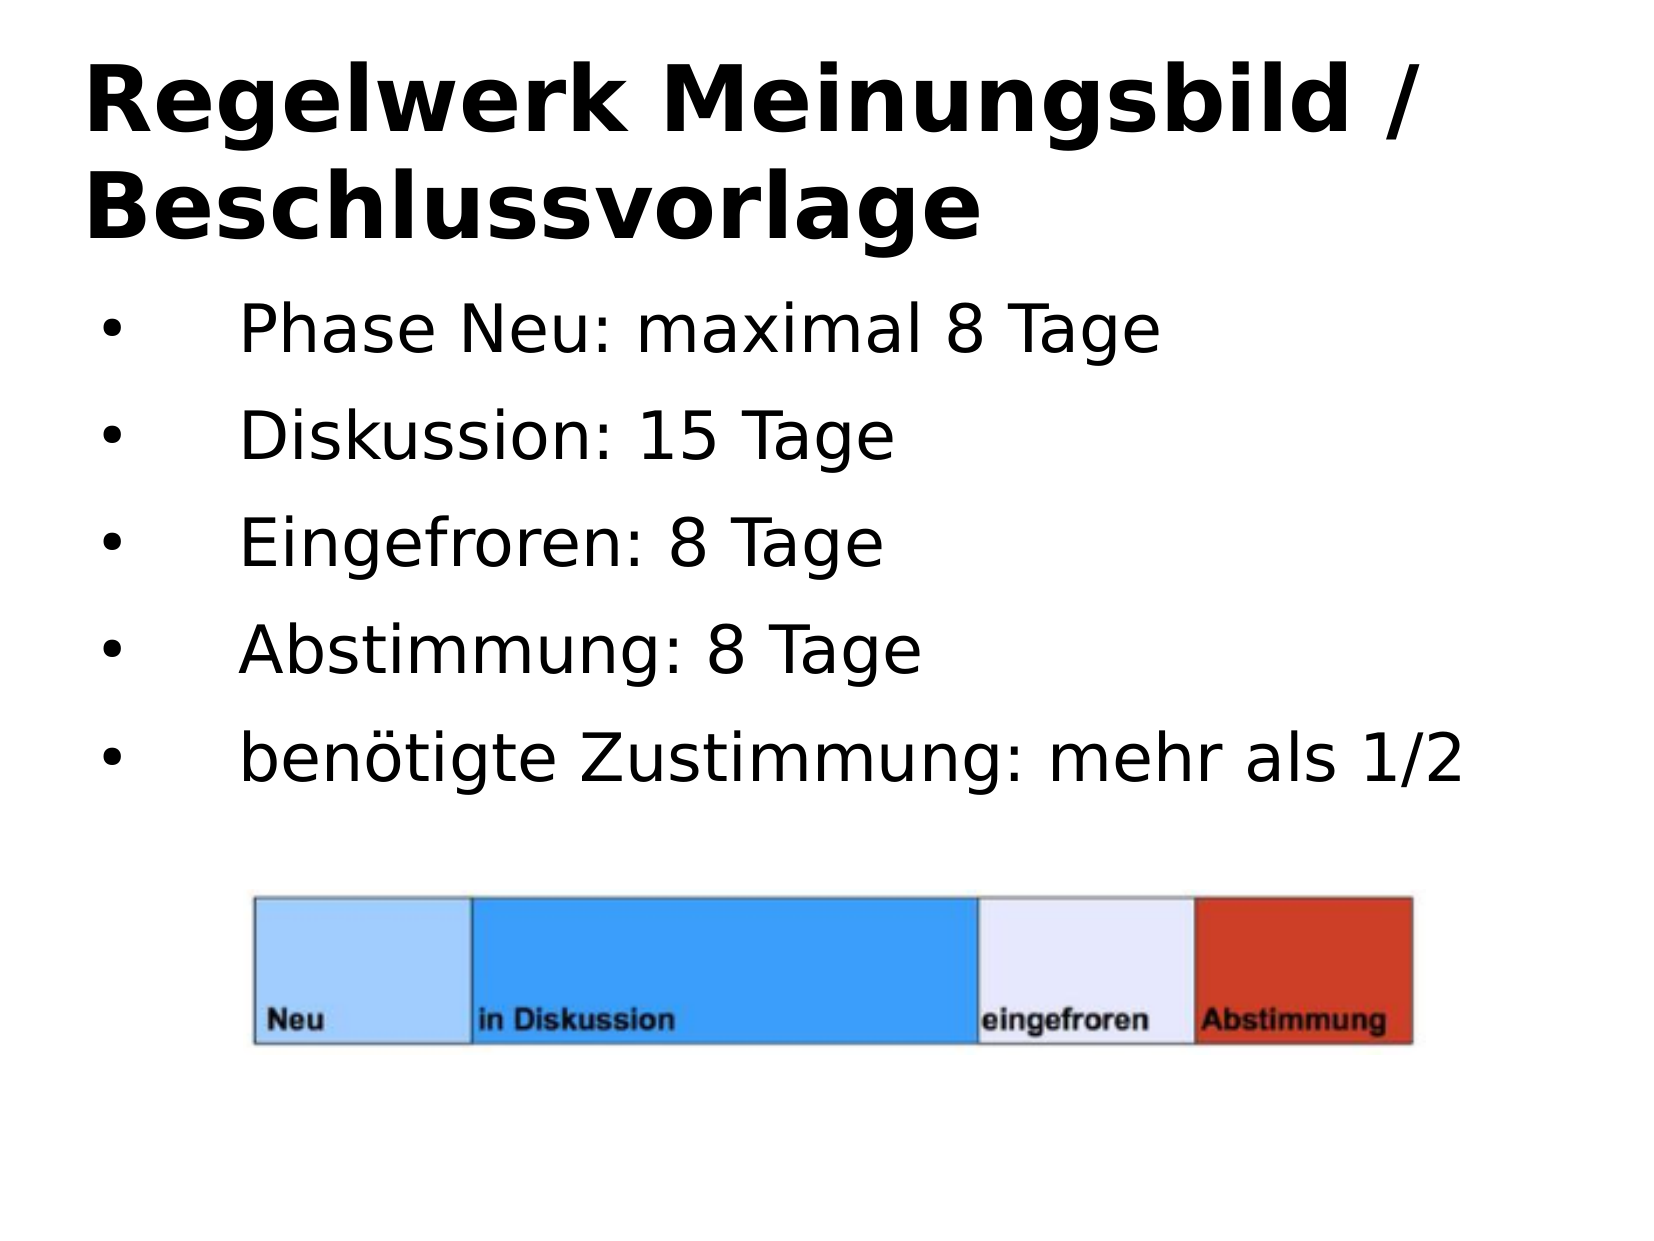

# Regelwerk Meinungsbild / Beschlussvorlage
 Phase Neu: maximal 8 Tage
 Diskussion: 15 Tage
 Eingefroren: 8 Tage
 Abstimmung: 8 Tage
 benötigte Zustimmung: mehr als 1/2